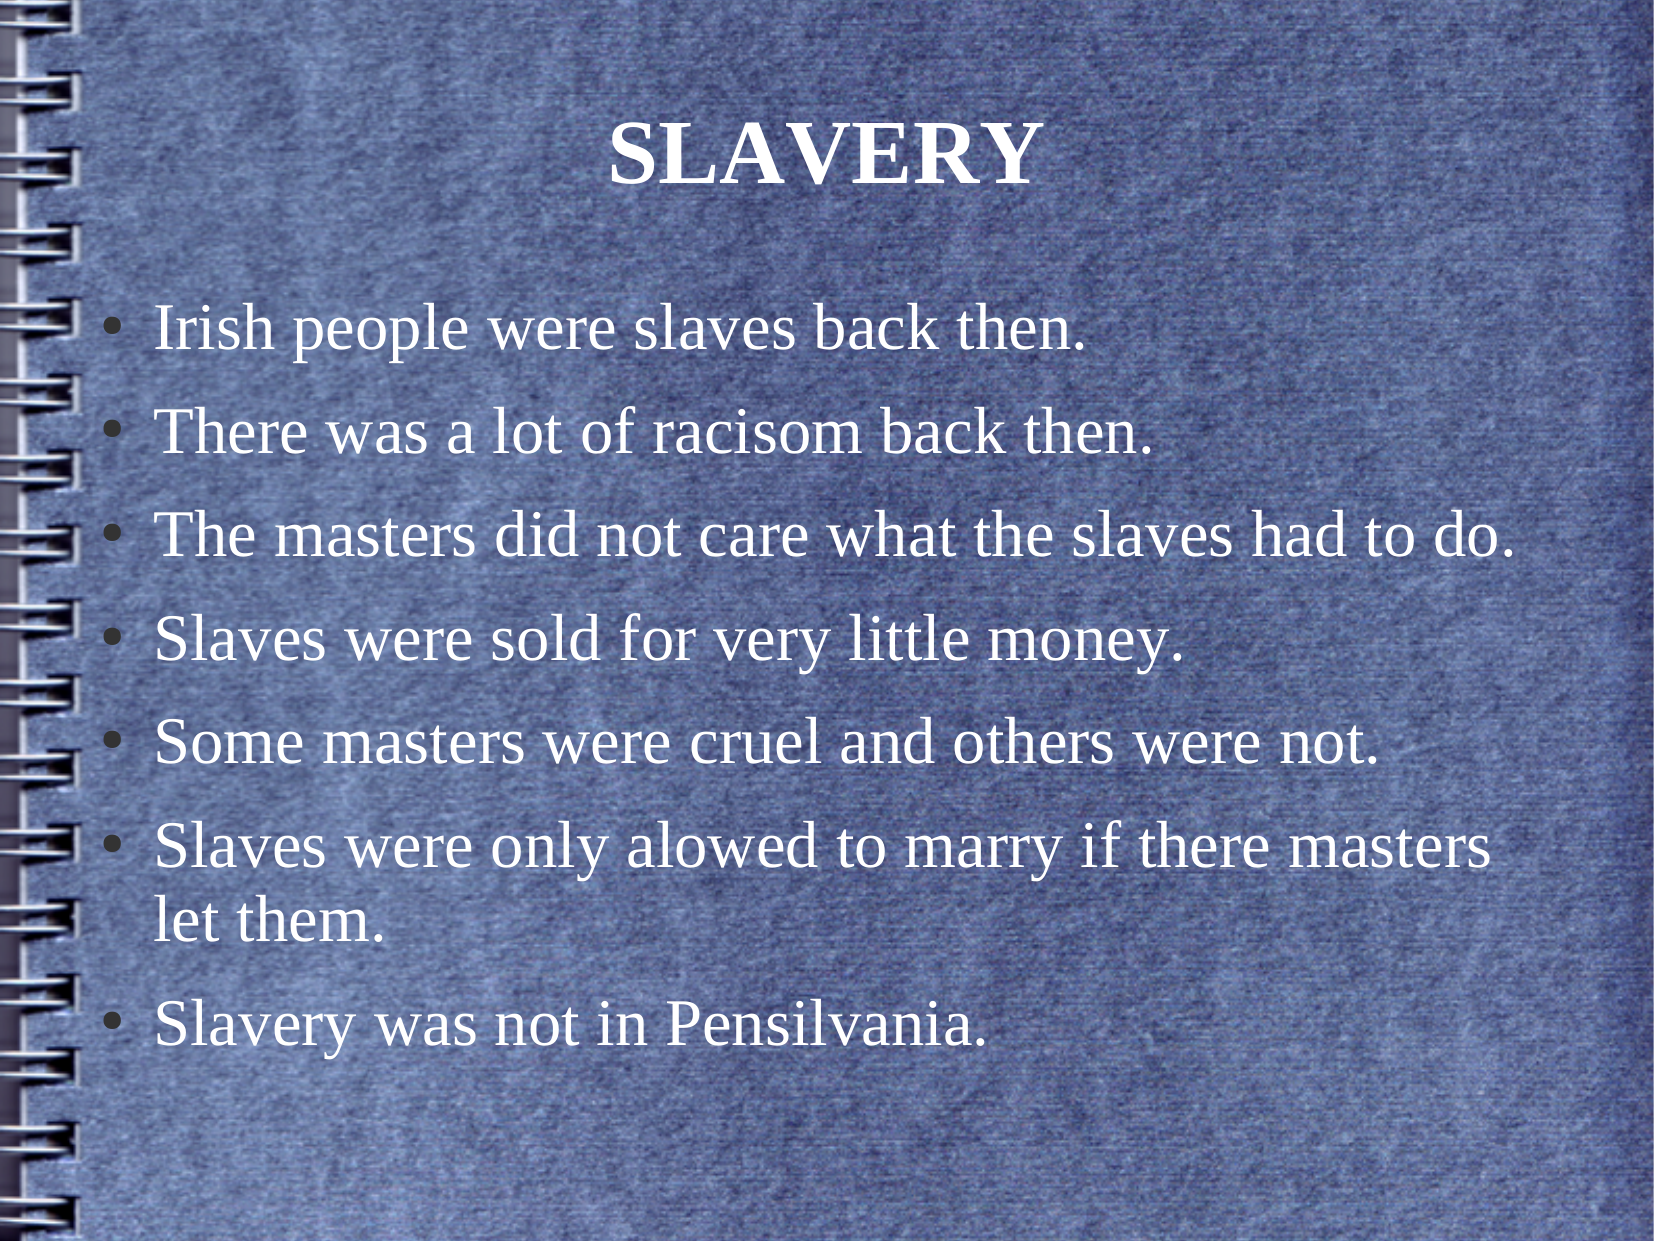

# SLAVERY
Irish people were slaves back then.
There was a lot of racisom back then.
The masters did not care what the slaves had to do.
Slaves were sold for very little money.
Some masters were cruel and others were not.
Slaves were only alowed to marry if there masters let them.
Slavery was not in Pensilvania.